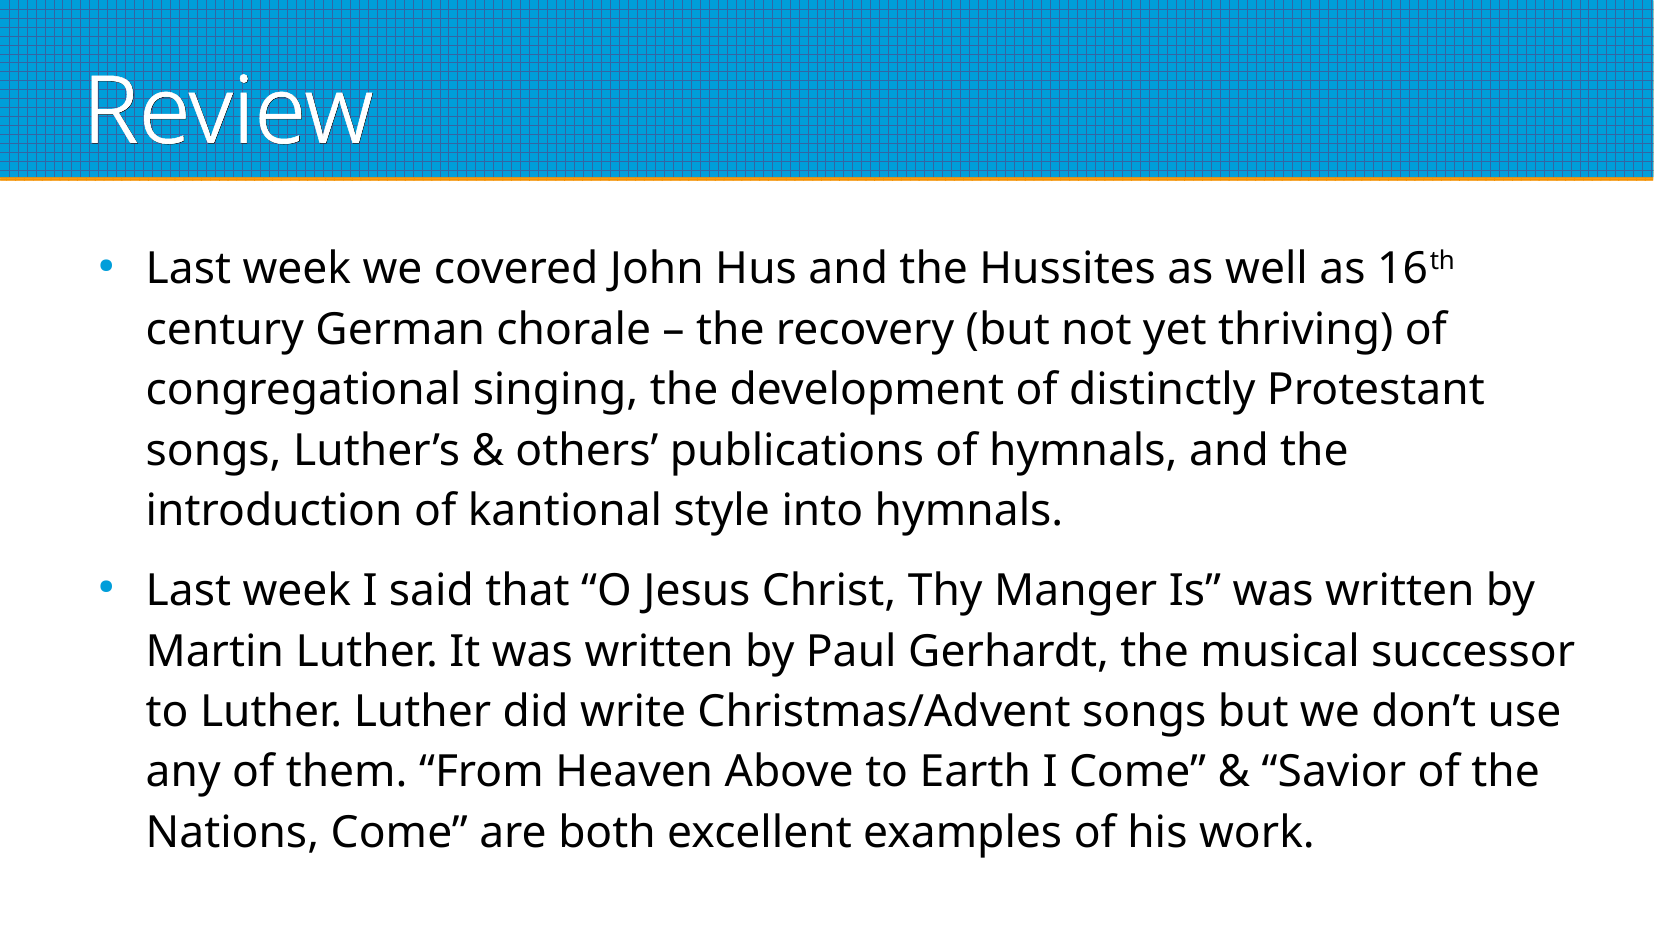

# Review
Last week we covered John Hus and the Hussites as well as 16th century German chorale – the recovery (but not yet thriving) of congregational singing, the development of distinctly Protestant songs, Luther’s & others’ publications of hymnals, and the introduction of kantional style into hymnals.
Last week I said that “O Jesus Christ, Thy Manger Is” was written by Martin Luther. It was written by Paul Gerhardt, the musical successor to Luther. Luther did write Christmas/Advent songs but we don’t use any of them. “From Heaven Above to Earth I Come” & “Savior of the Nations, Come” are both excellent examples of his work.